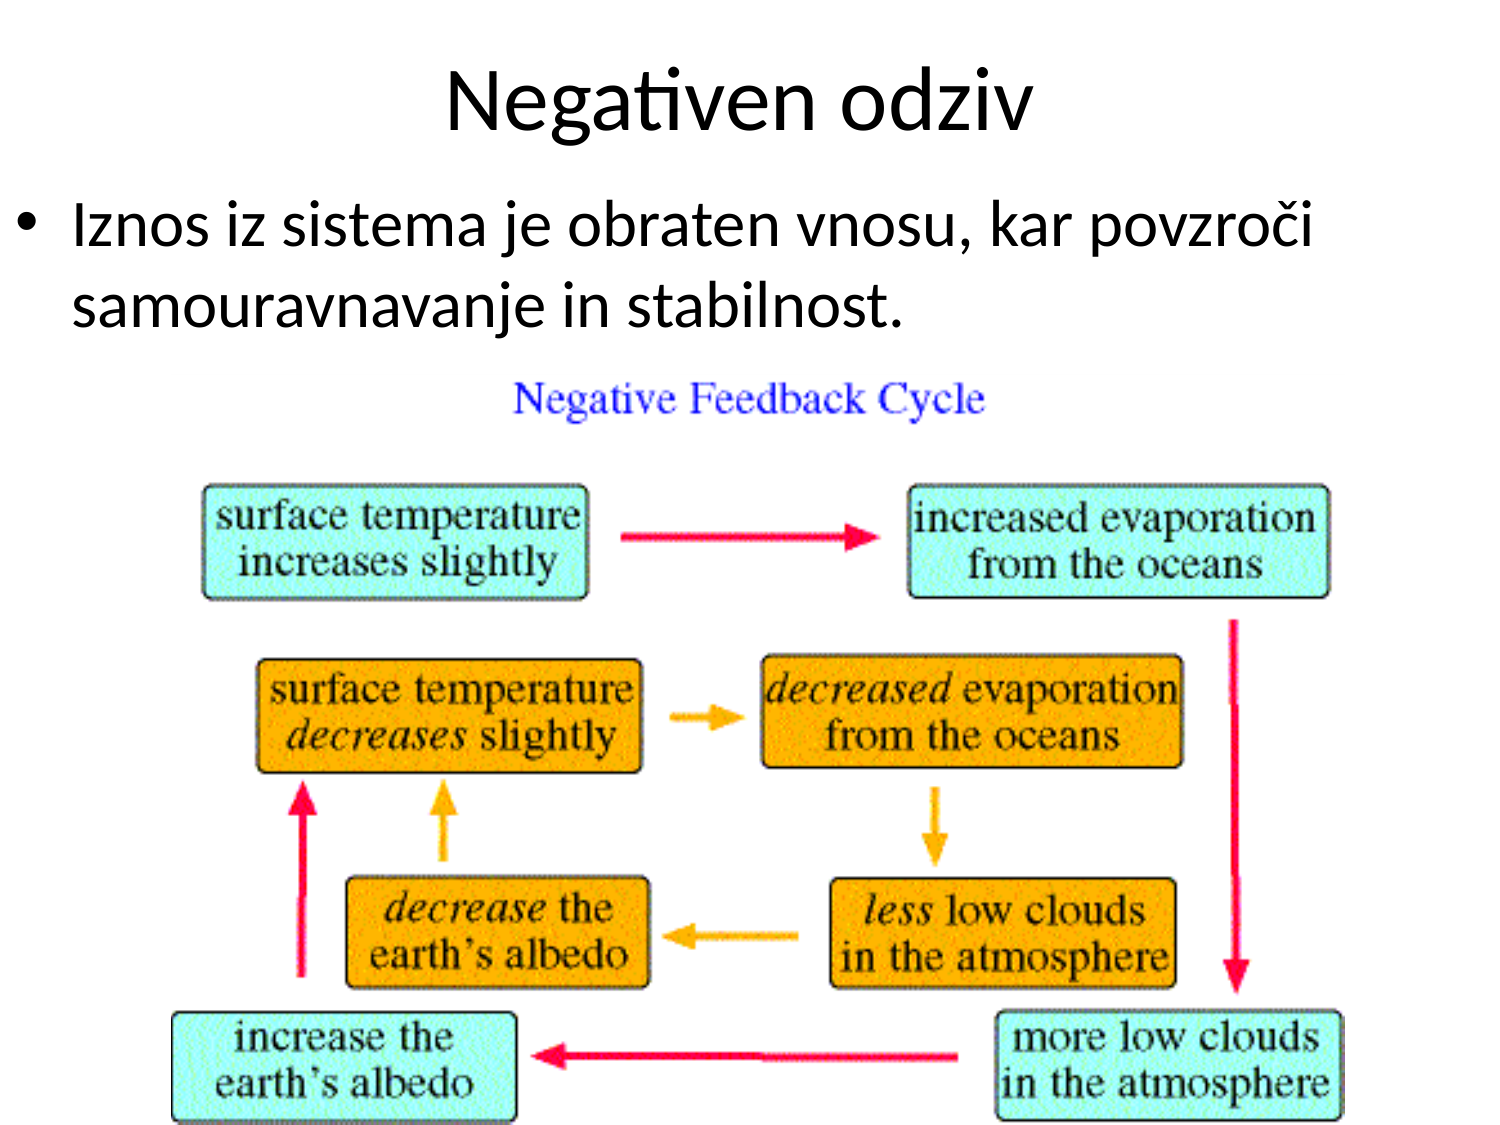

# Negativen odziv
Iznos iz sistema je obraten vnosu, kar povzroči samouravnavanje in stabilnost.